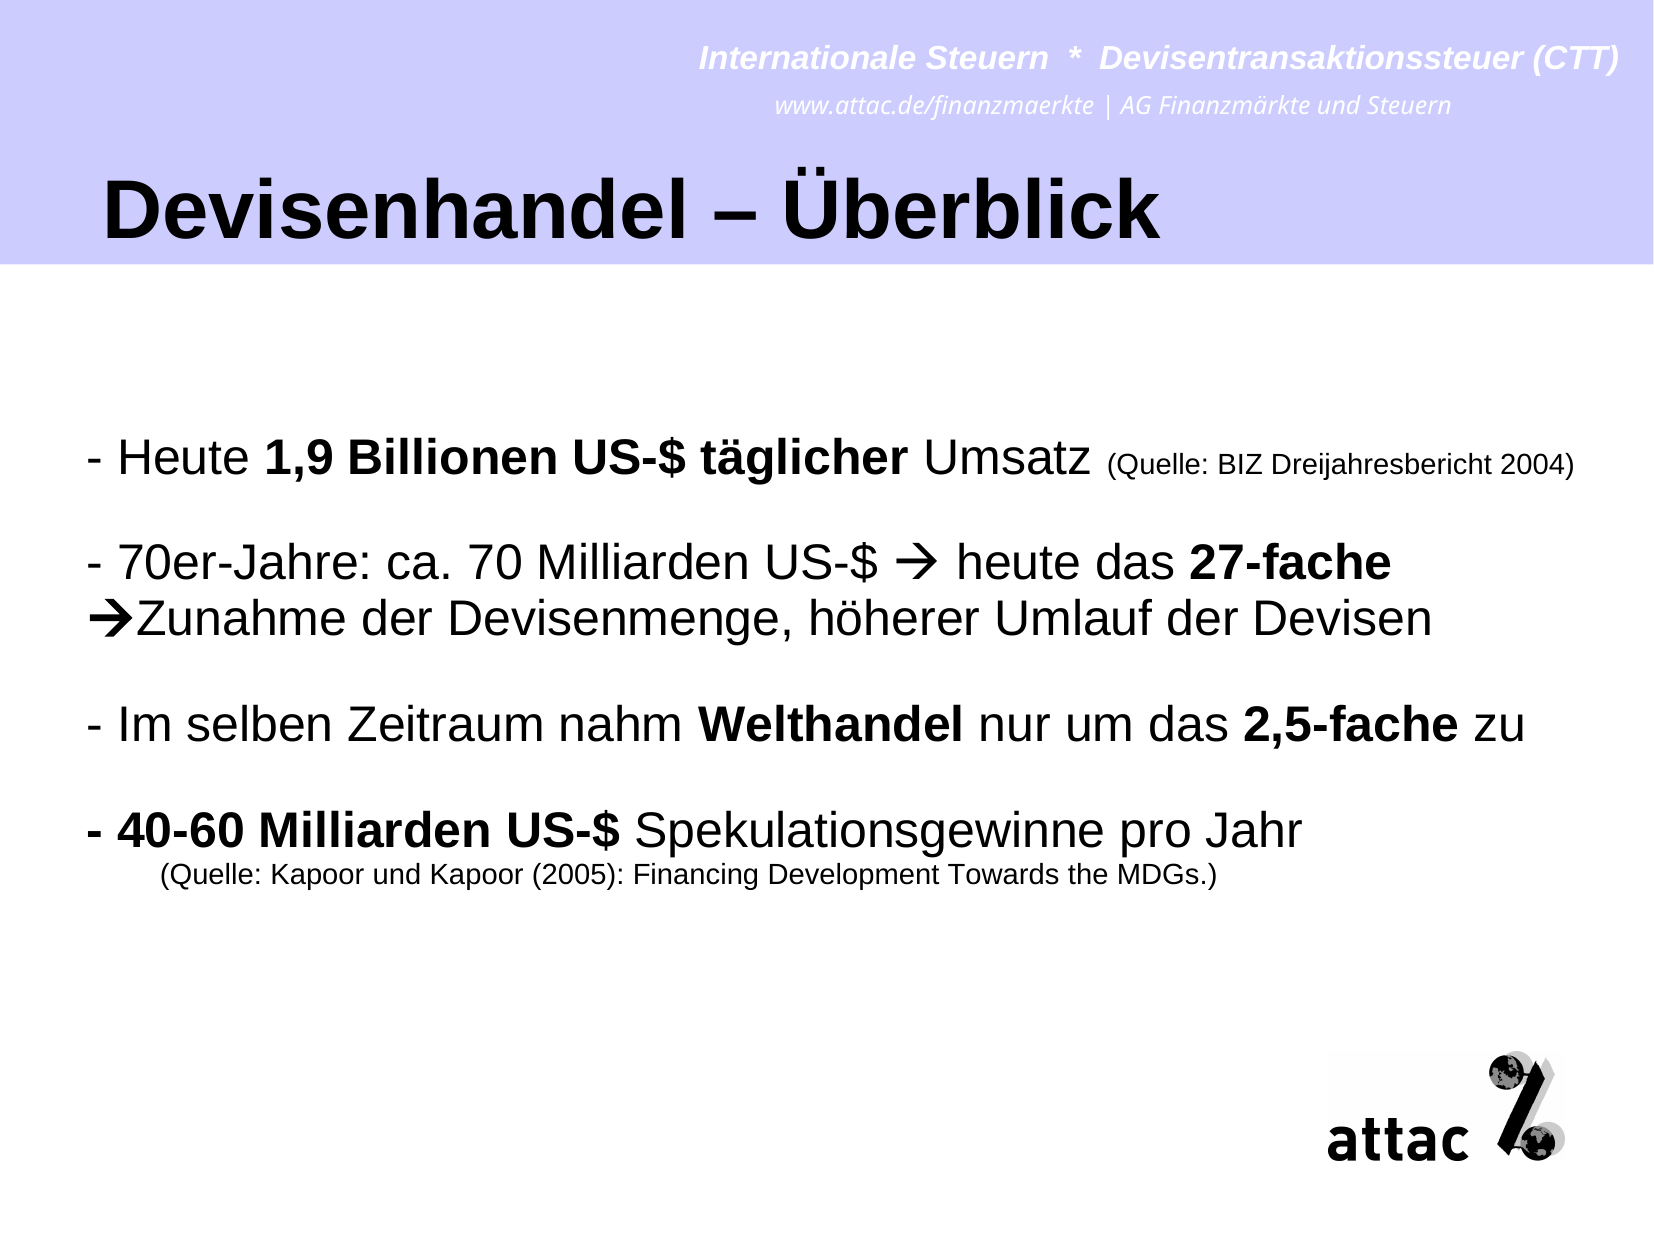

Internationale Steuern * Devisentransaktionssteuer (CTT)
#
www.attac.de/finanzmaerkte | AG Finanzmärkte und Steuern
Devisenhandel – Überblick
- Heute 1,9 Billionen US-$ täglicher Umsatz (Quelle: BIZ Dreijahresbericht 2004)
- 70er-Jahre: ca. 70 Milliarden US-$  heute das 27-fache 	Zunahme der Devisenmenge, höherer Umlauf der Devisen
- Im selben Zeitraum nahm Welthandel nur um das 2,5-fache zu
- 40-60 Milliarden US-$ Spekulationsgewinne pro Jahr
	(Quelle: Kapoor und Kapoor (2005): Financing Development Towards the MDGs.)